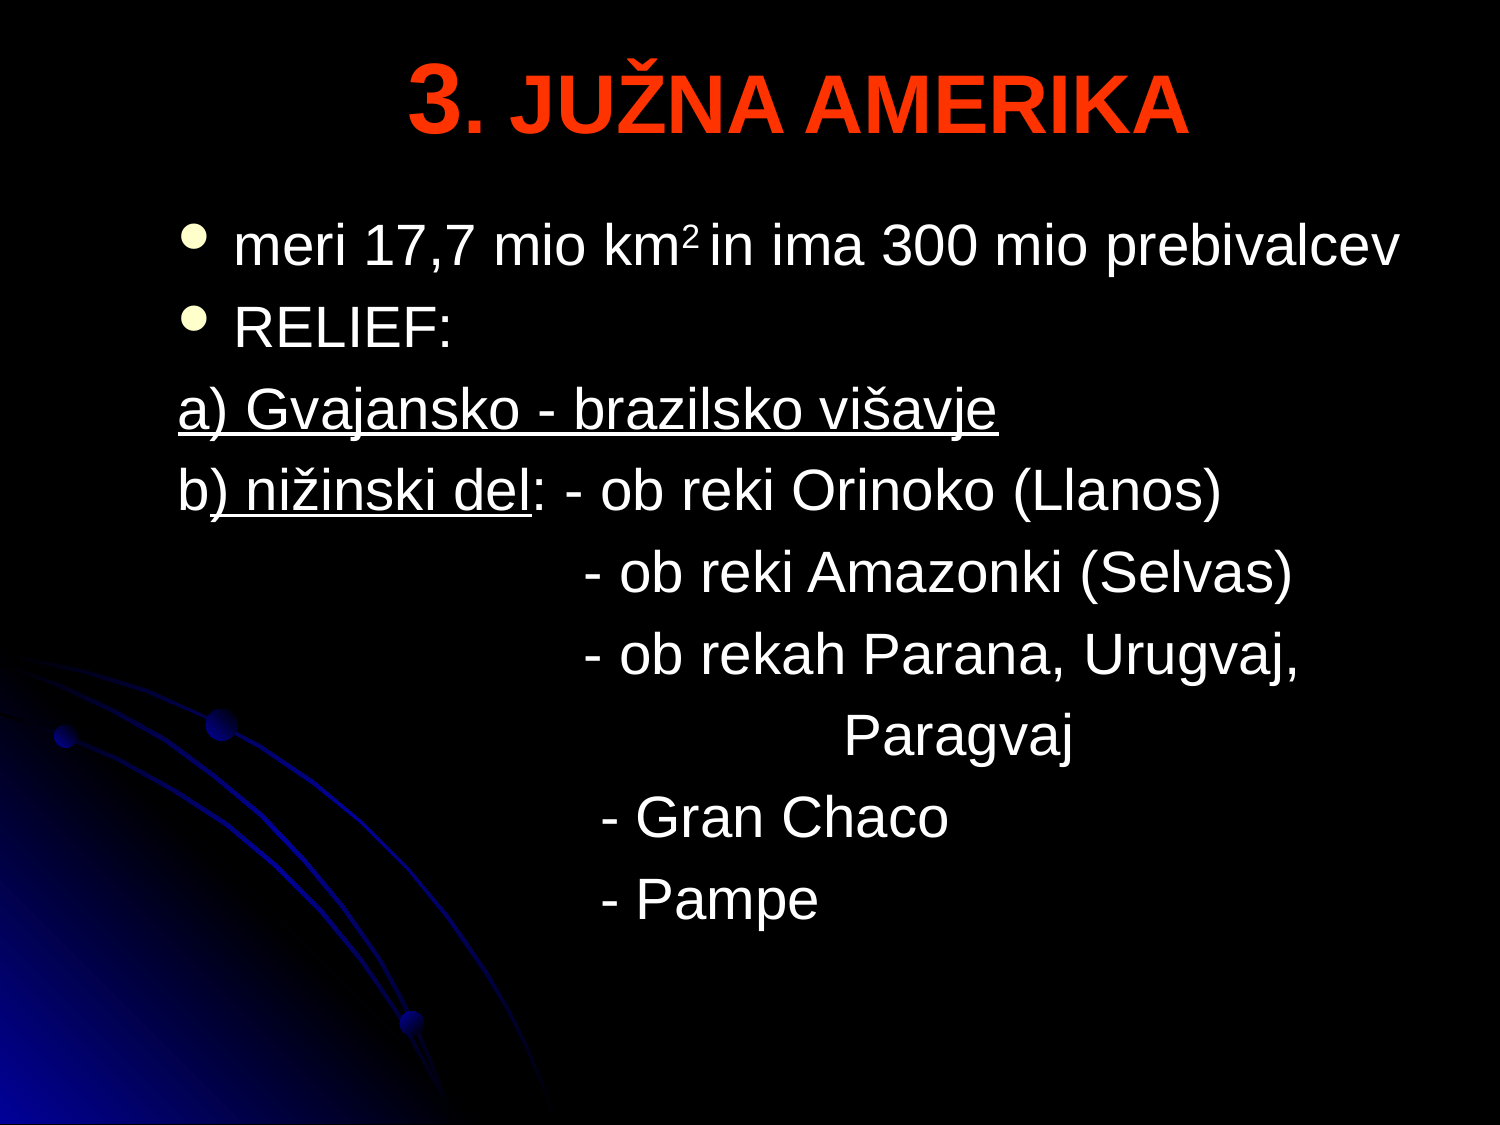

# 3. JUŽNA AMERIKA
meri 17,7 mio km2 in ima 300 mio prebivalcev
RELIEF:
a) Gvajansko - brazilsko višavje
b) nižinski del: - ob reki Orinoko (Llanos)
 - ob reki Amazonki (Selvas)
 - ob rekah Parana, Urugvaj,
 Paragvaj
 - Gran Chaco
 - Pampe